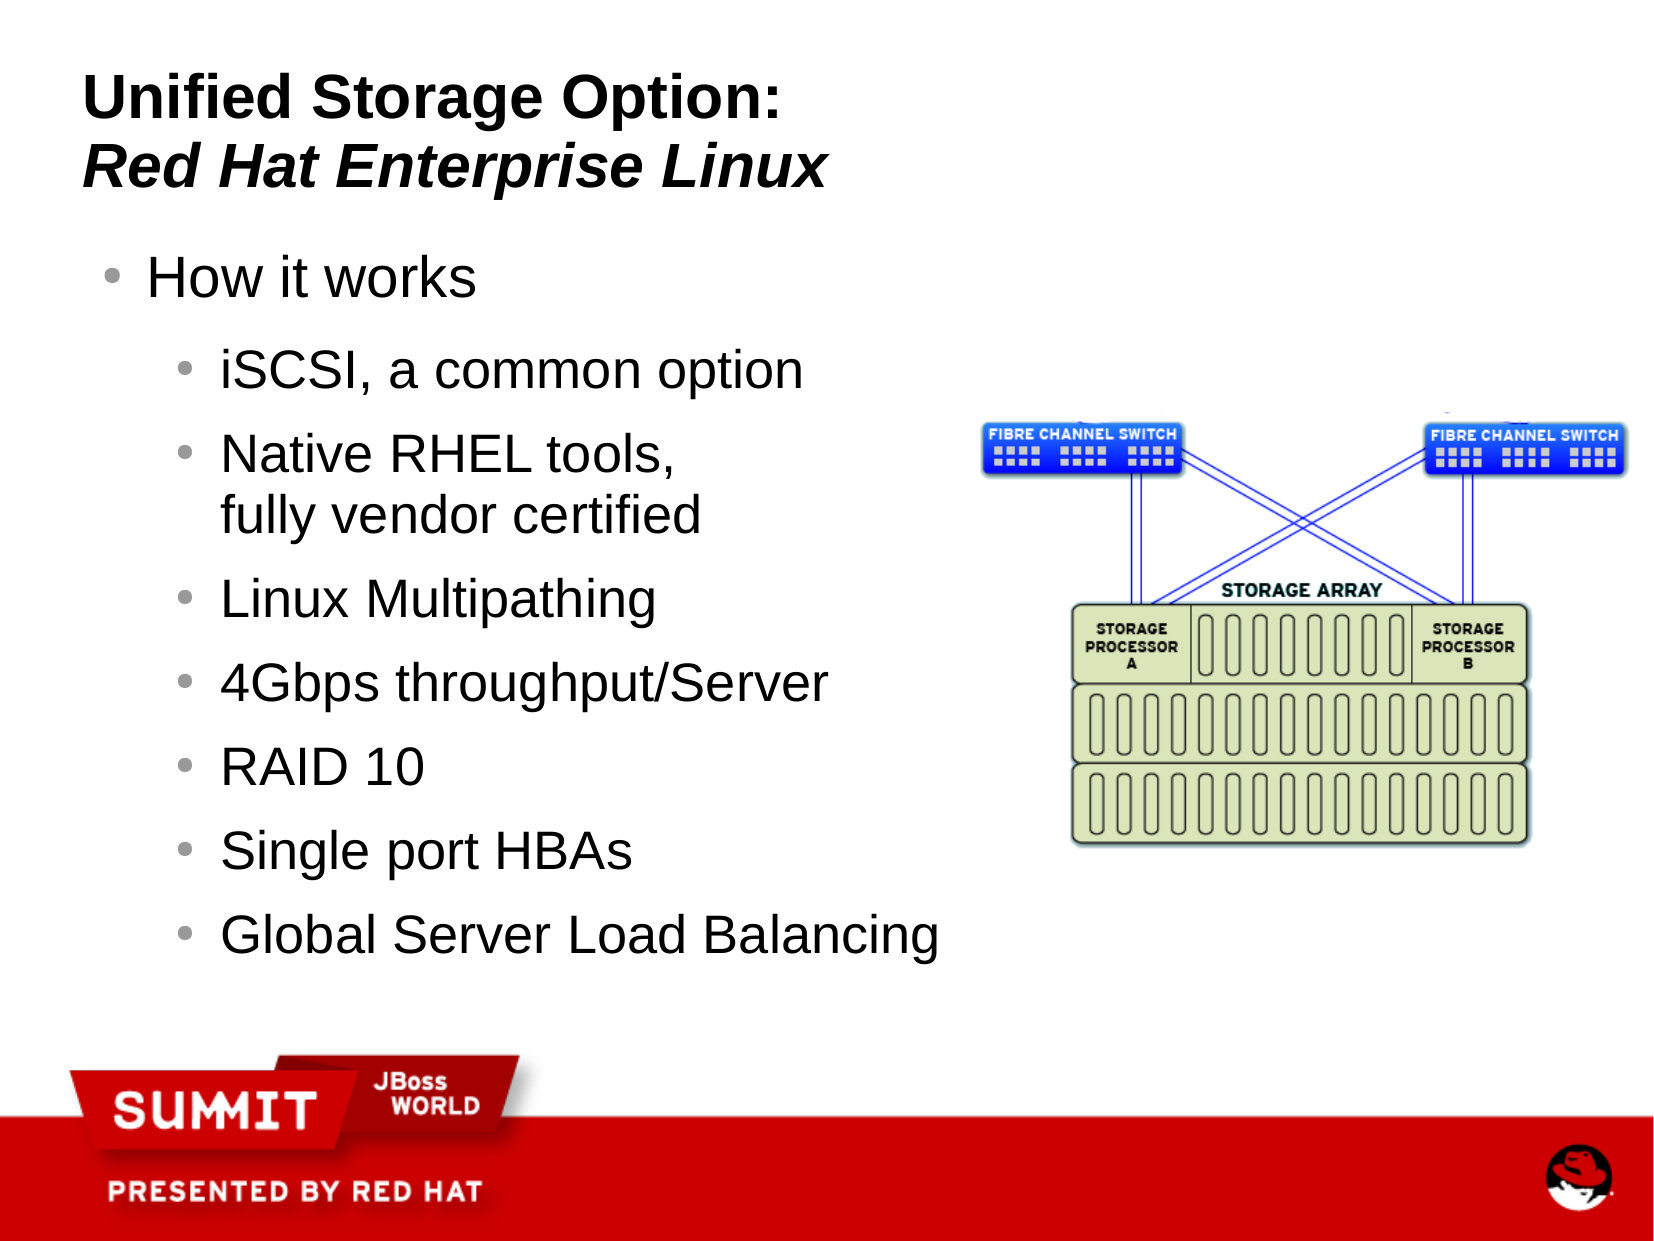

# Unified Storage Option: Red Hat Enterprise Linux
How it works
iSCSI, a common option
Native RHEL tools,
fully vendor certified
Linux Multipathing
4Gbps throughput/Server
RAID 10
Single port HBAs
Global Server Load Balancing